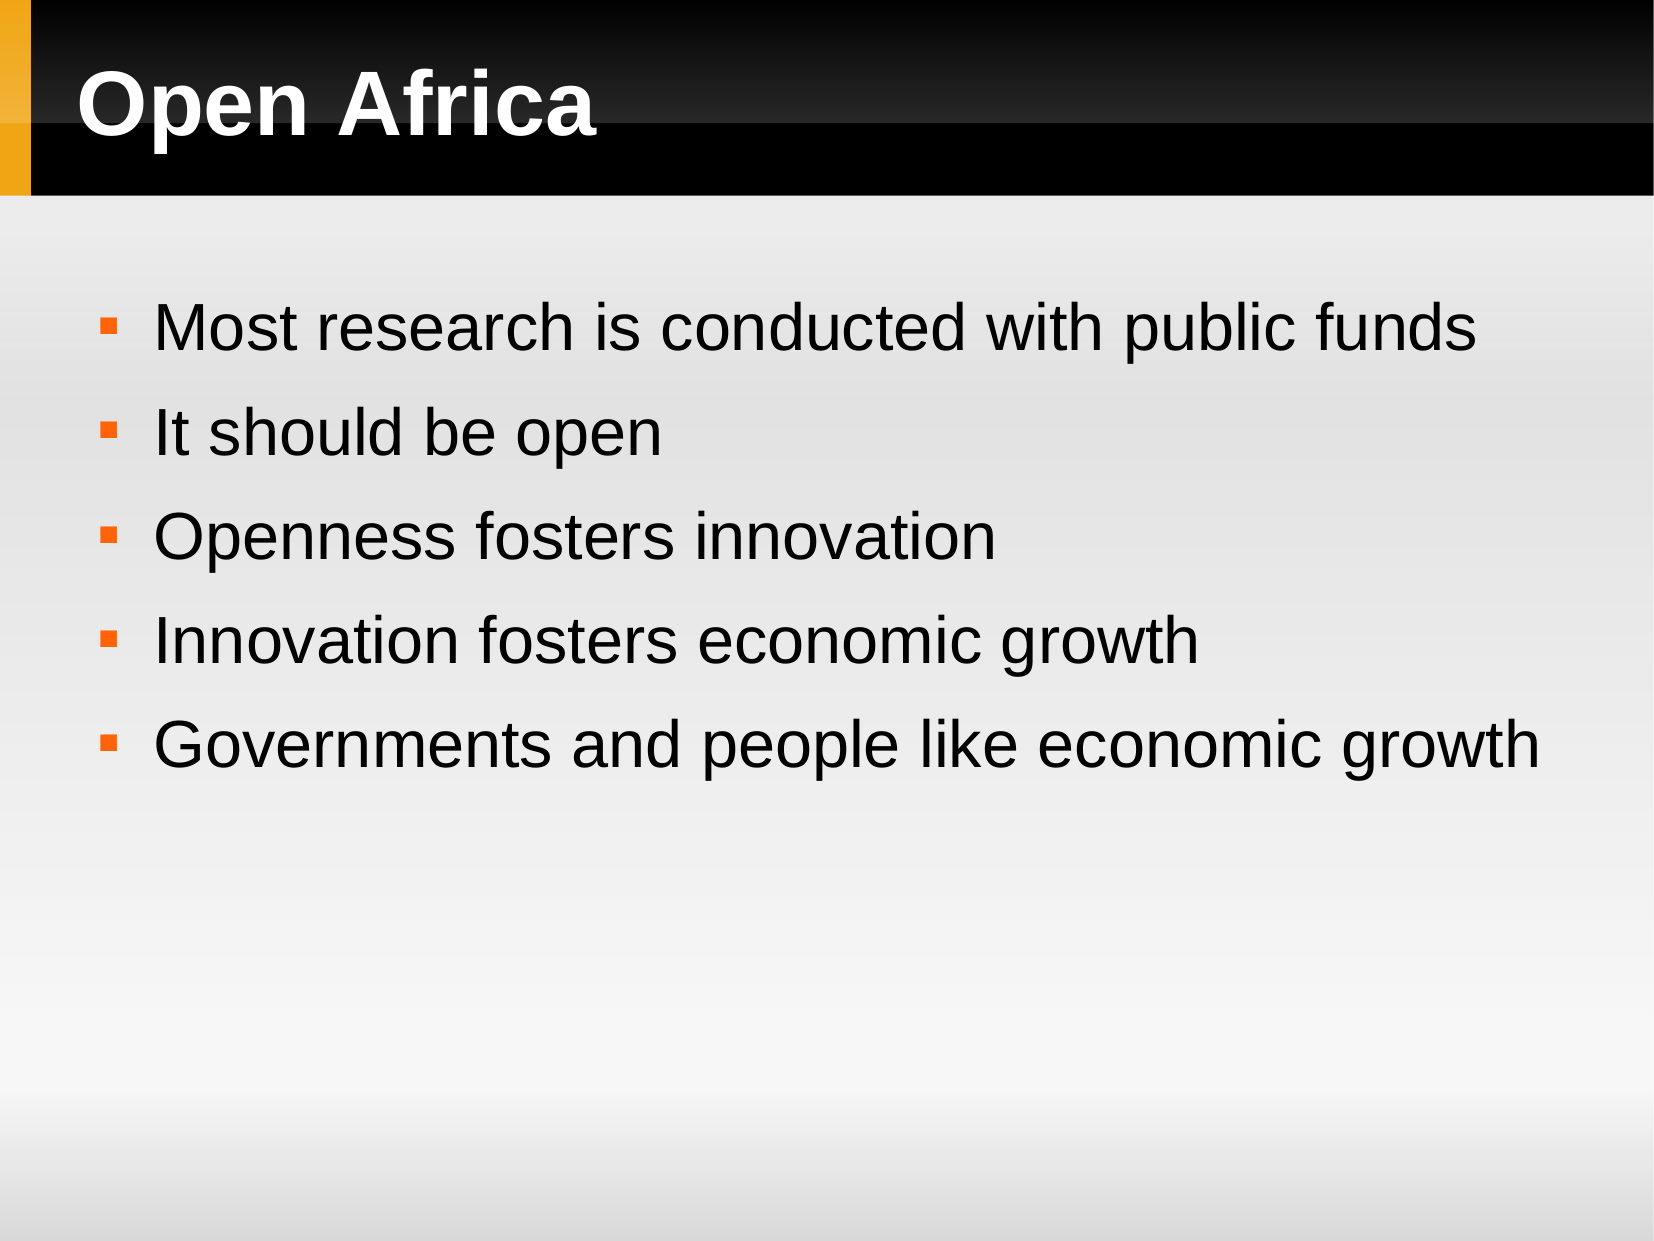

# Open Africa
Most research is conducted with public funds
It should be open
Openness fosters innovation
Innovation fosters economic growth
Governments and people like economic growth